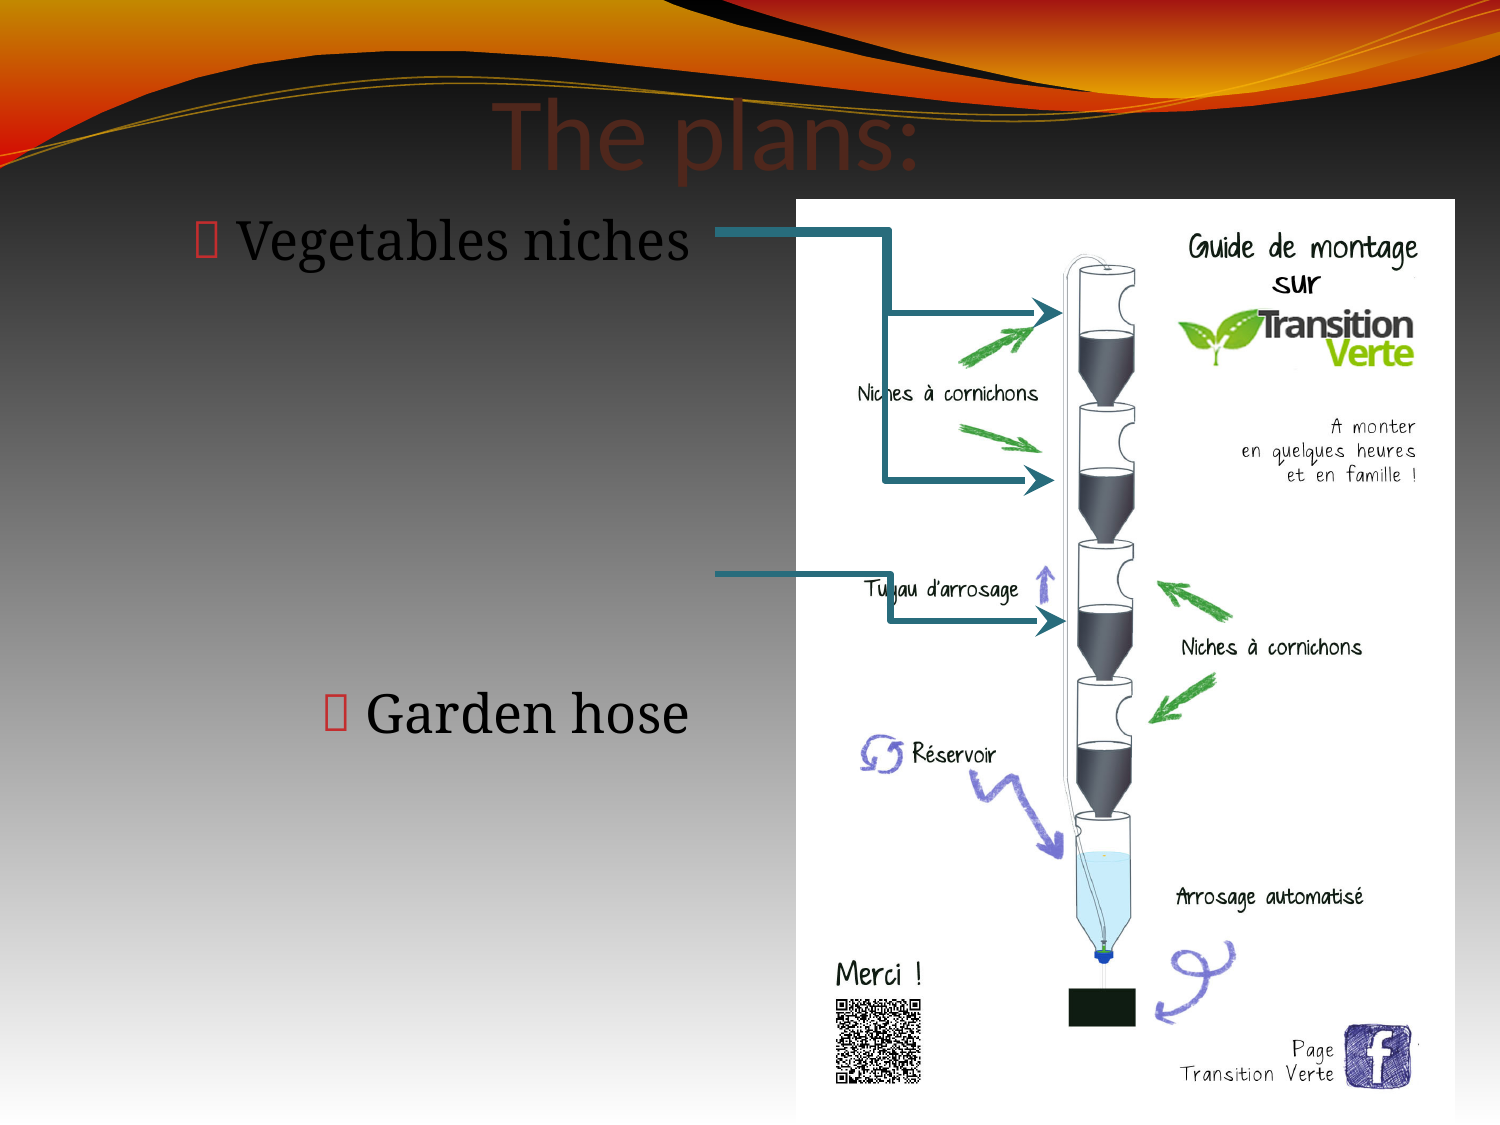

# The plans:
Vegetables niches
Garden hose